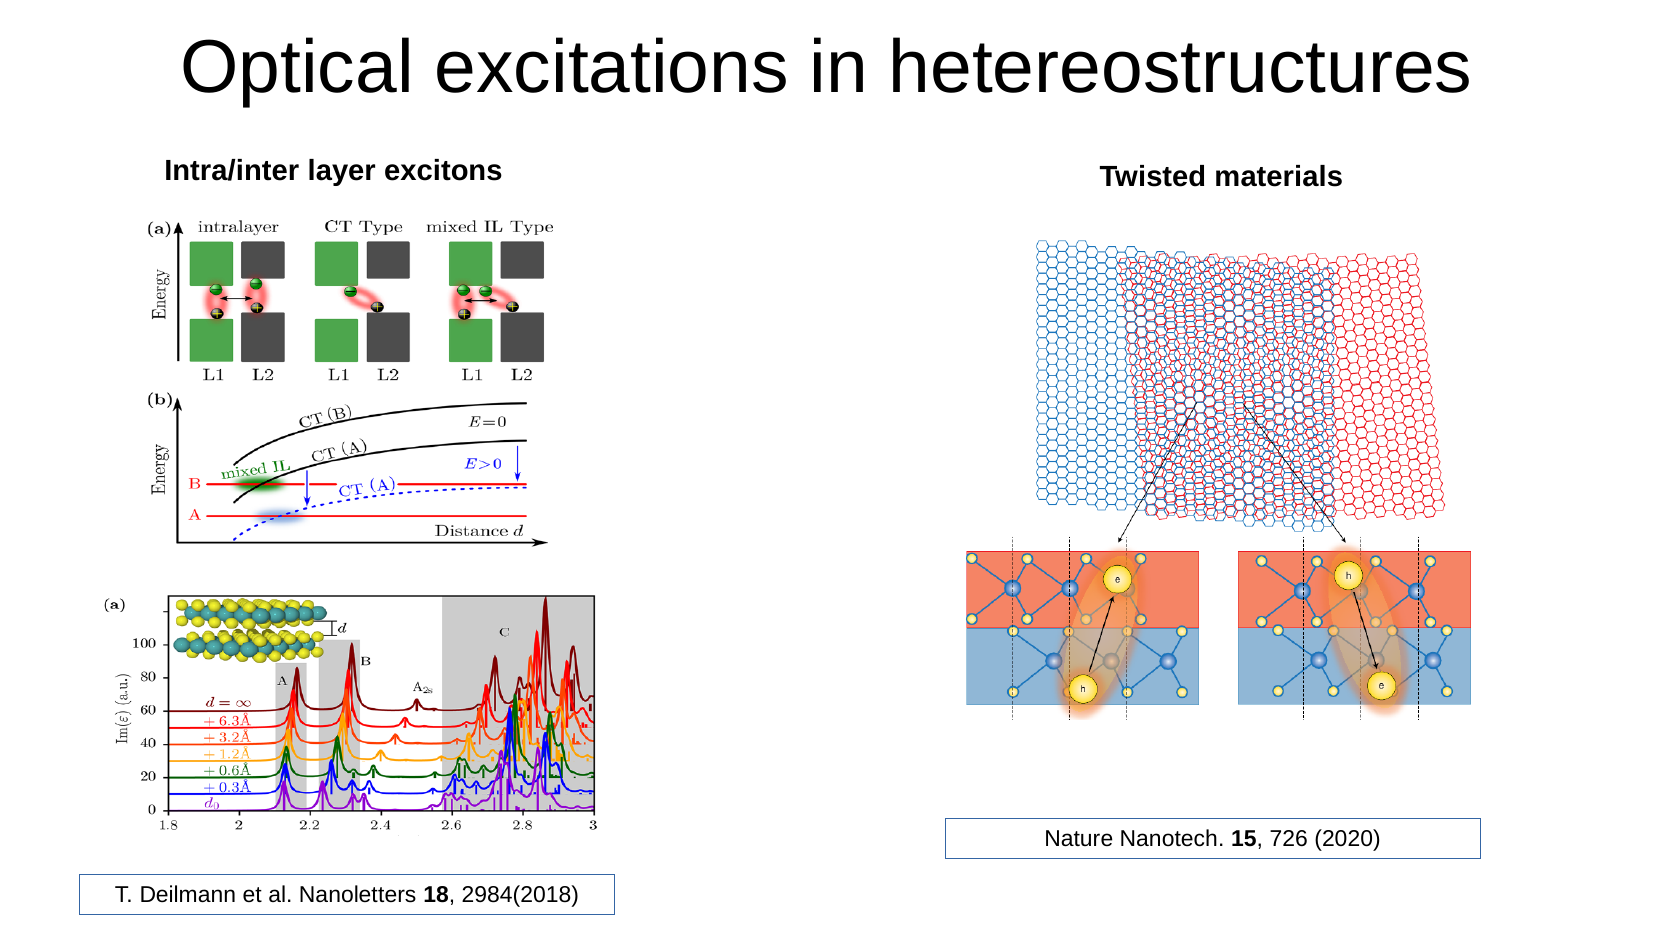

# Optical excitations in hetereostructures
Intra/inter layer excitons
Twisted materials
Nature Nanotech. 15, 726 (2020)
T. Deilmann et al. Nanoletters 18, 2984(2018)